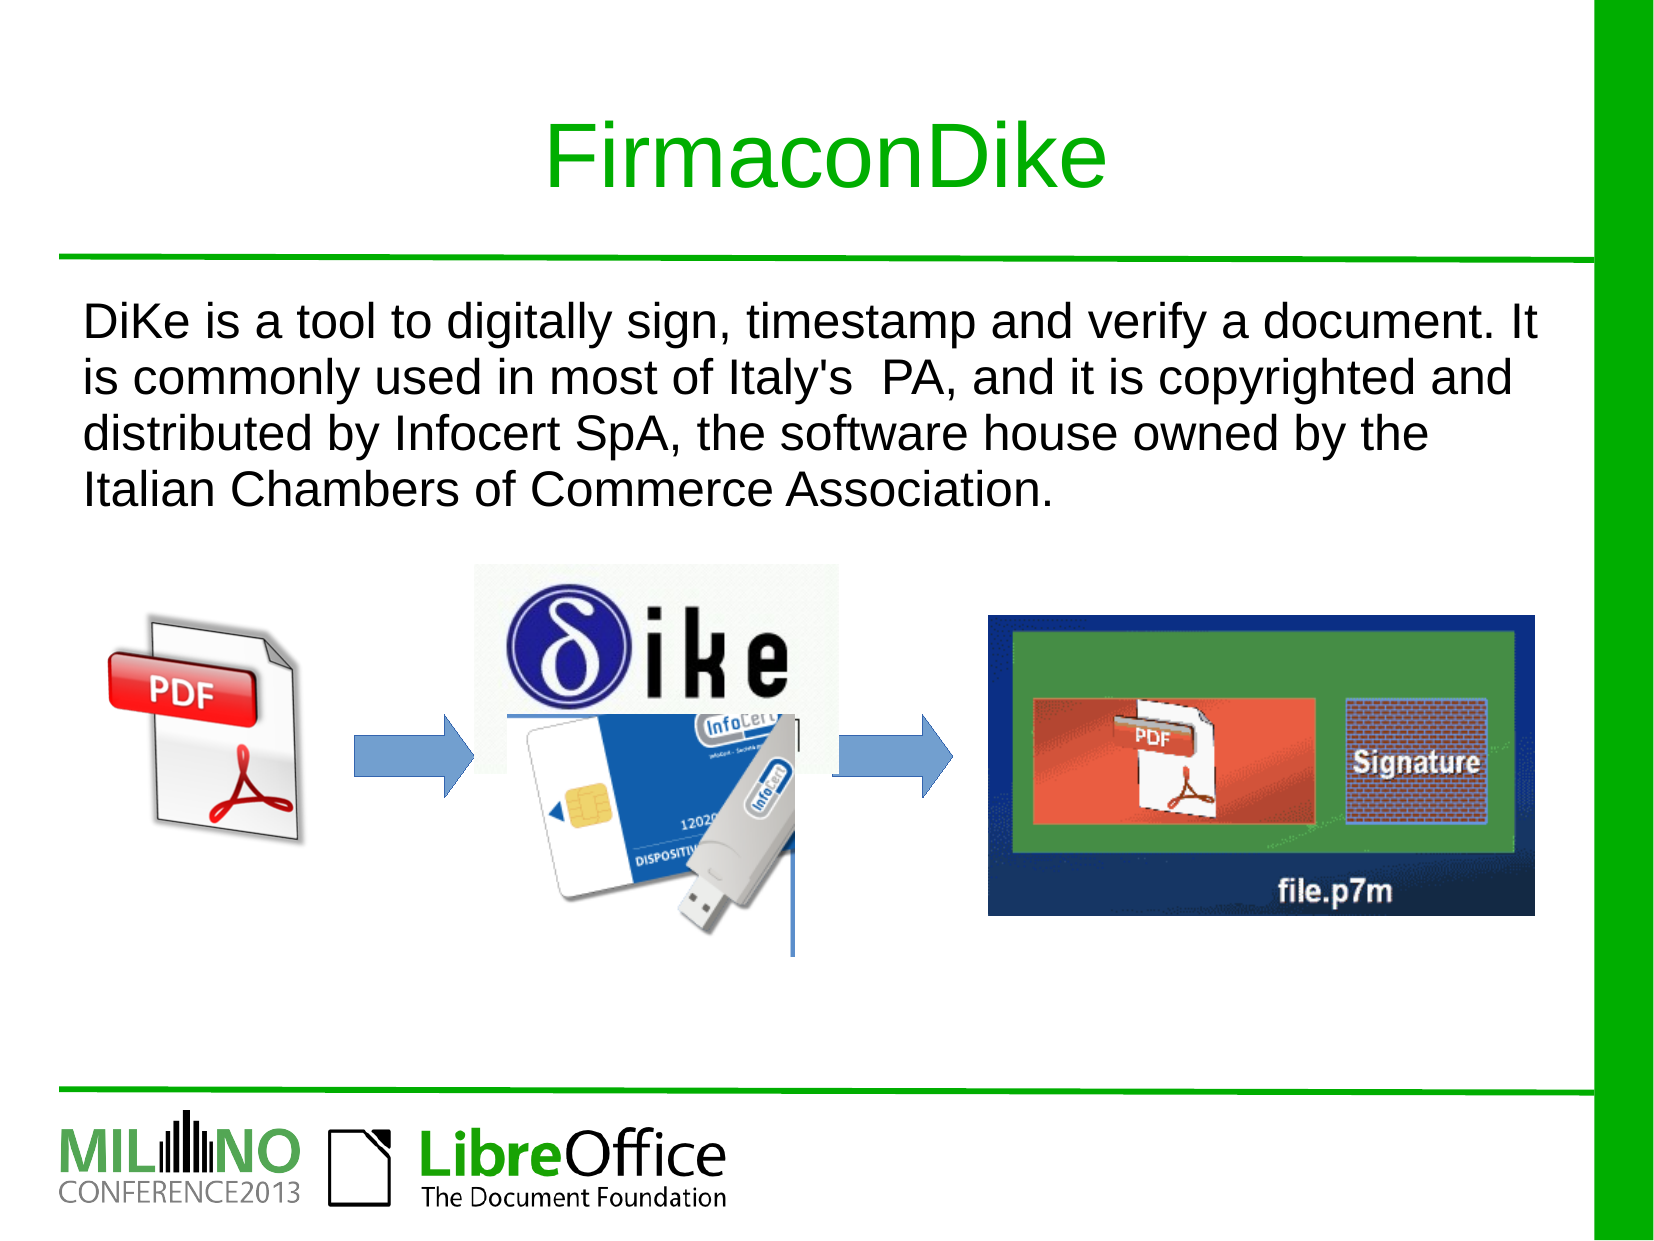

FirmaconDike
DiKe is a tool to digitally sign, timestamp and verify a document. It is commonly used in most of Italy's PA, and it is copyrighted and distributed by Infocert SpA, the software house owned by the Italian Chambers of Commerce Association.